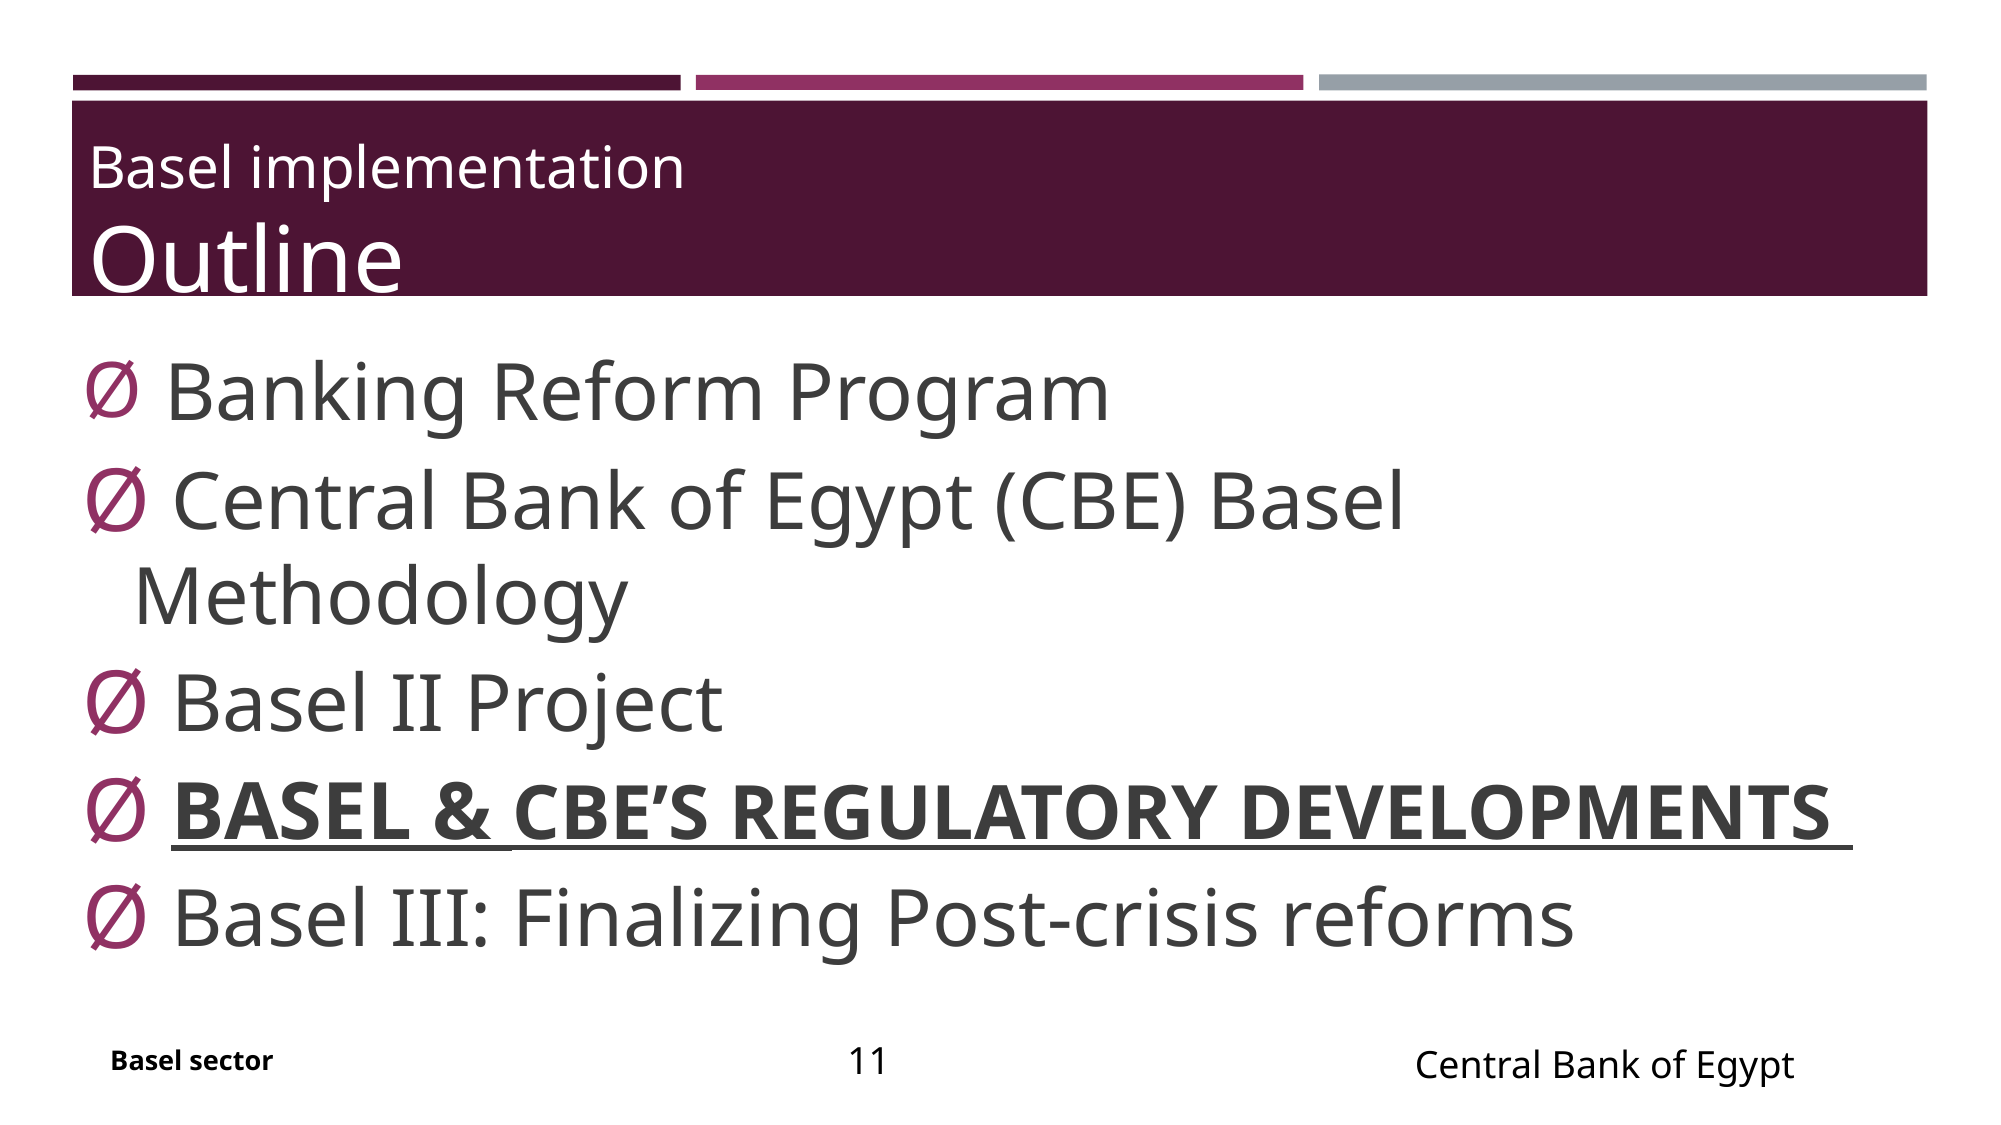

# Basel implementation Outline
 Banking Reform Program
 Central Bank of Egypt (CBE) Basel Methodology
 Basel II Project
 BASEL & CBE’S REGULATORY DEVELOPMENTS
 Basel III: Finalizing Post-crisis reforms
Central Bank of Egypt